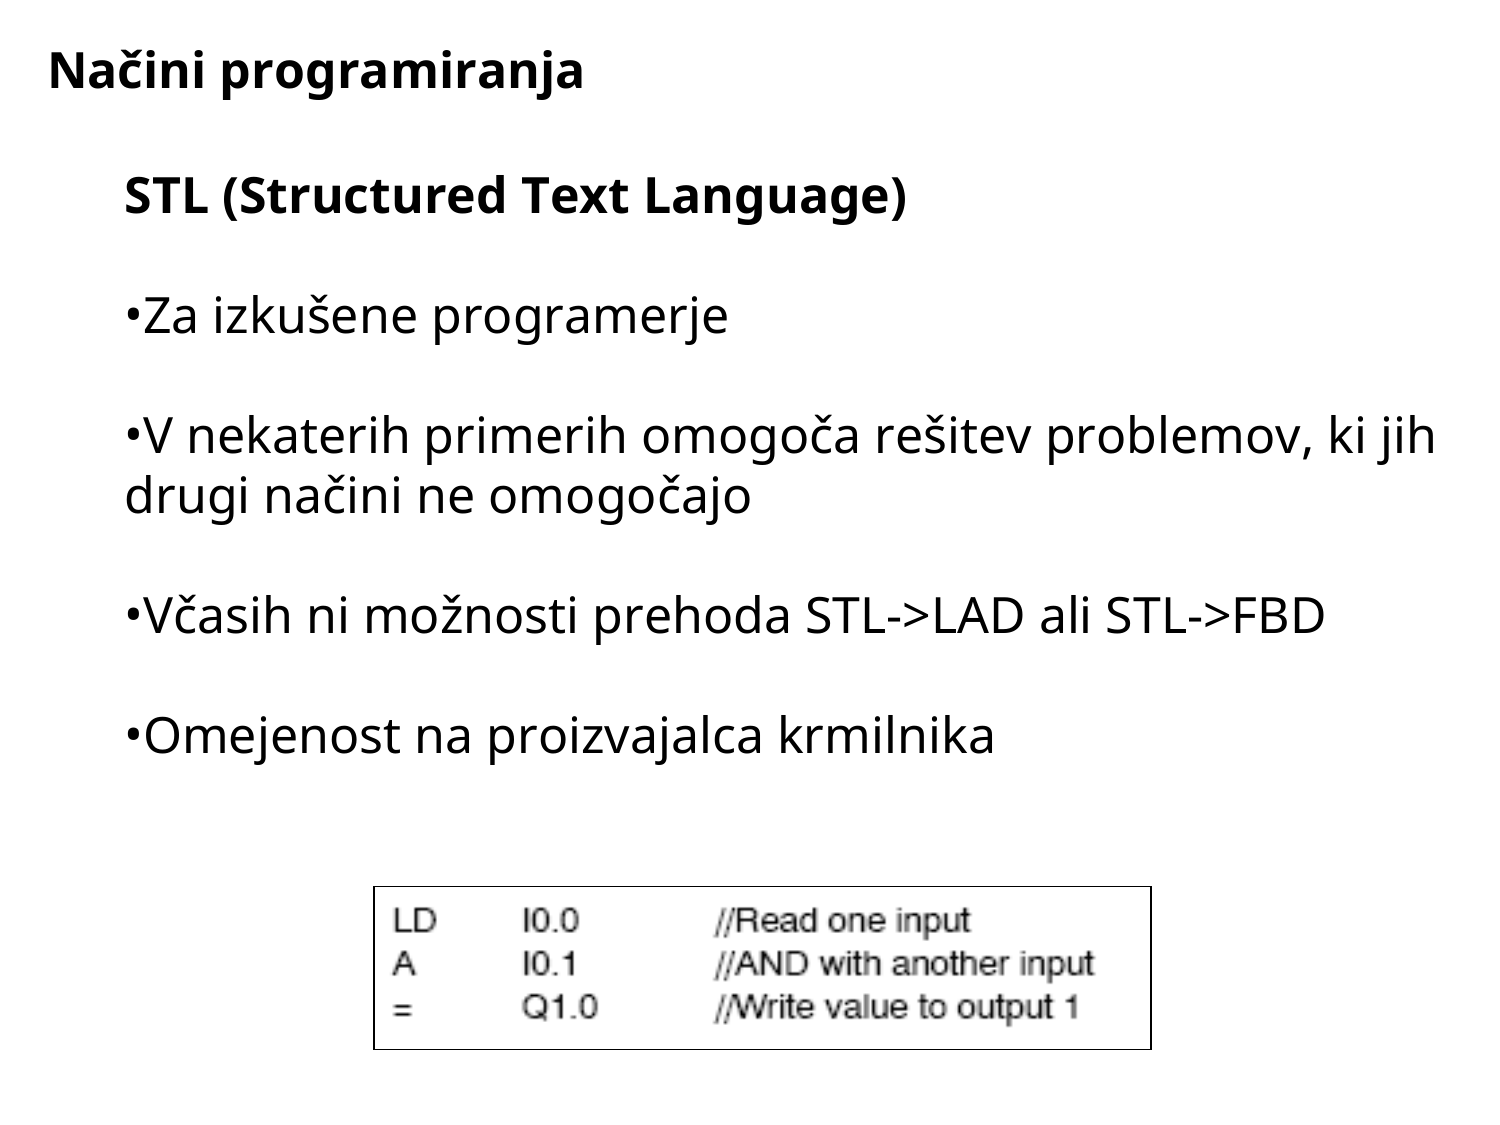

Načini programiranja
STL (Structured Text Language)
Za izkušene programerje
V nekaterih primerih omogoča rešitev problemov, ki jih drugi načini ne omogočajo
Včasih ni možnosti prehoda STL->LAD ali STL->FBD
Omejenost na proizvajalca krmilnika